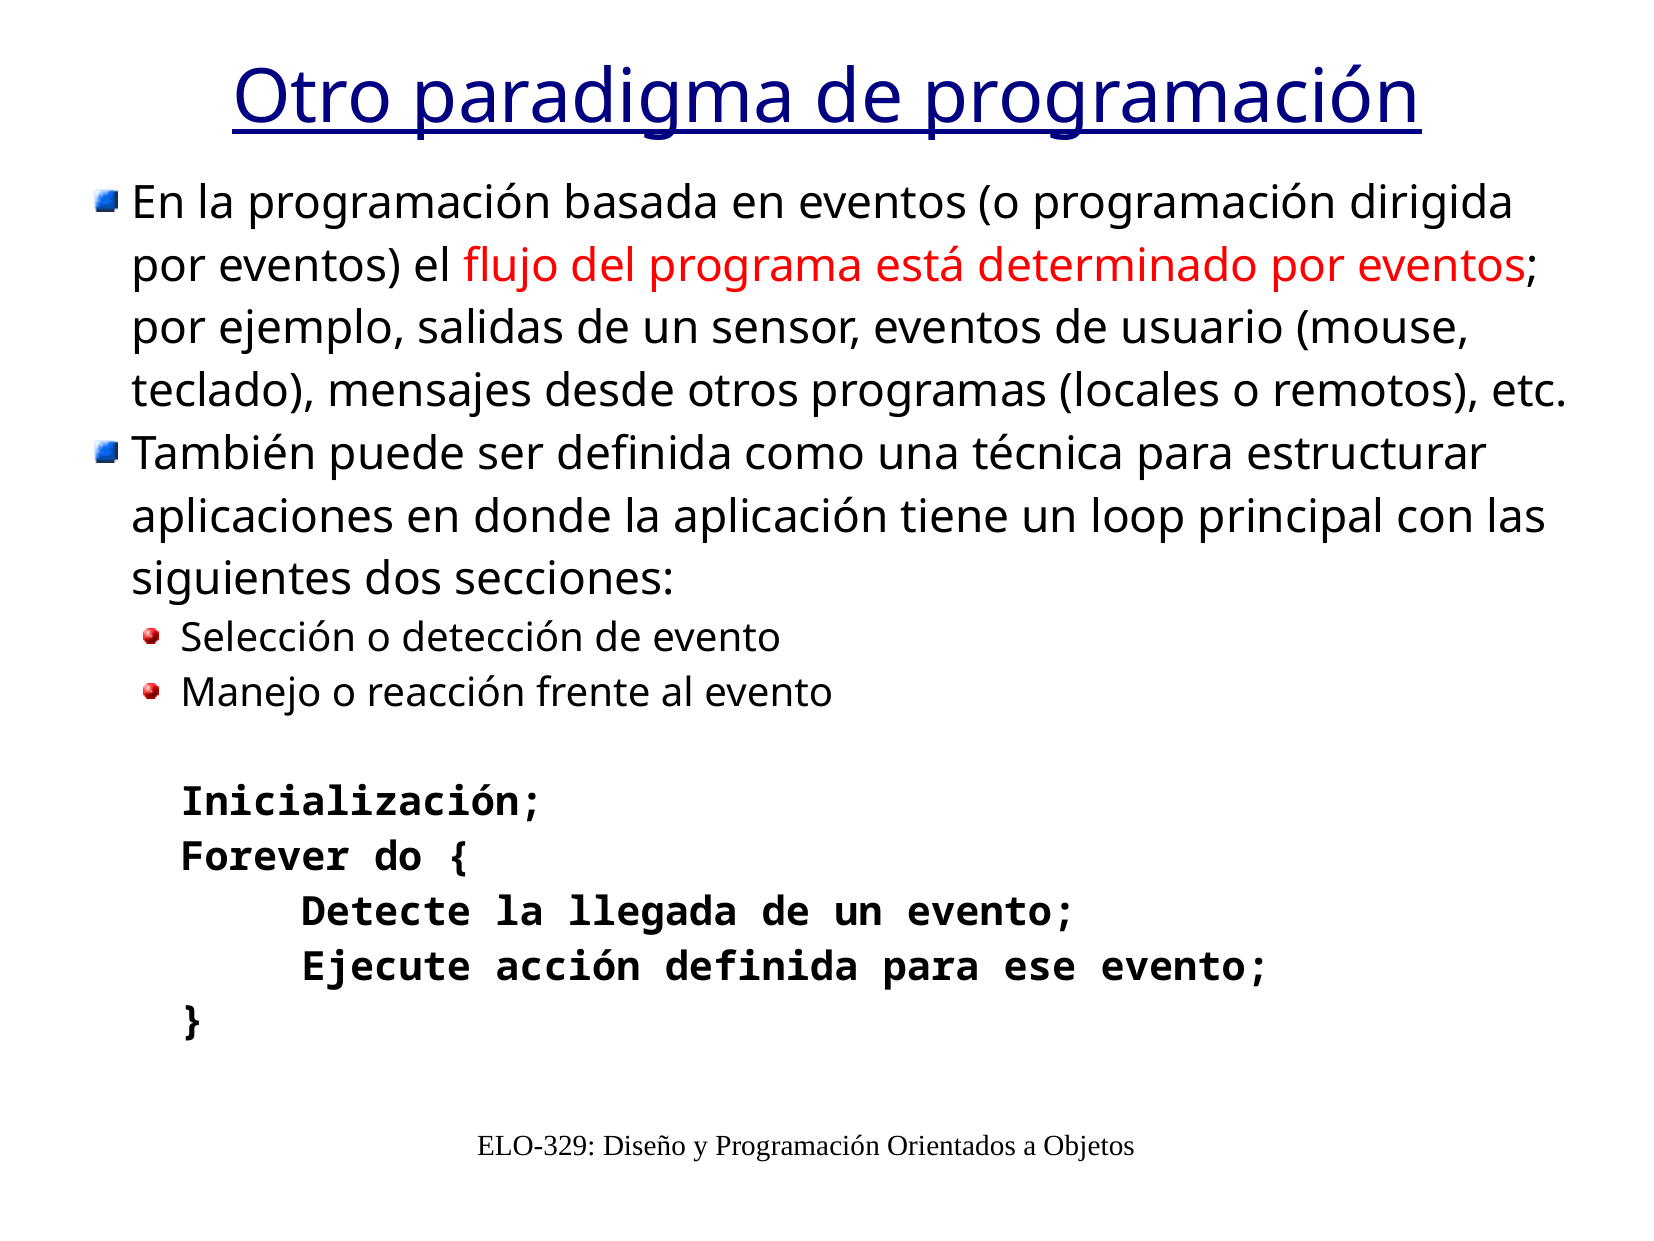

# Otro paradigma de programación
En la programación basada en eventos (o programación dirigida por eventos) el flujo del programa está determinado por eventos; por ejemplo, salidas de un sensor, eventos de usuario (mouse, teclado), mensajes desde otros programas (locales o remotos), etc.
También puede ser definida como una técnica para estructurar aplicaciones en donde la aplicación tiene un loop principal con las siguientes dos secciones:
Selección o detección de evento
Manejo o reacción frente al evento
Inicialización;
Forever do {
 Detecte la llegada de un evento;
 Ejecute acción definida para ese evento;
}